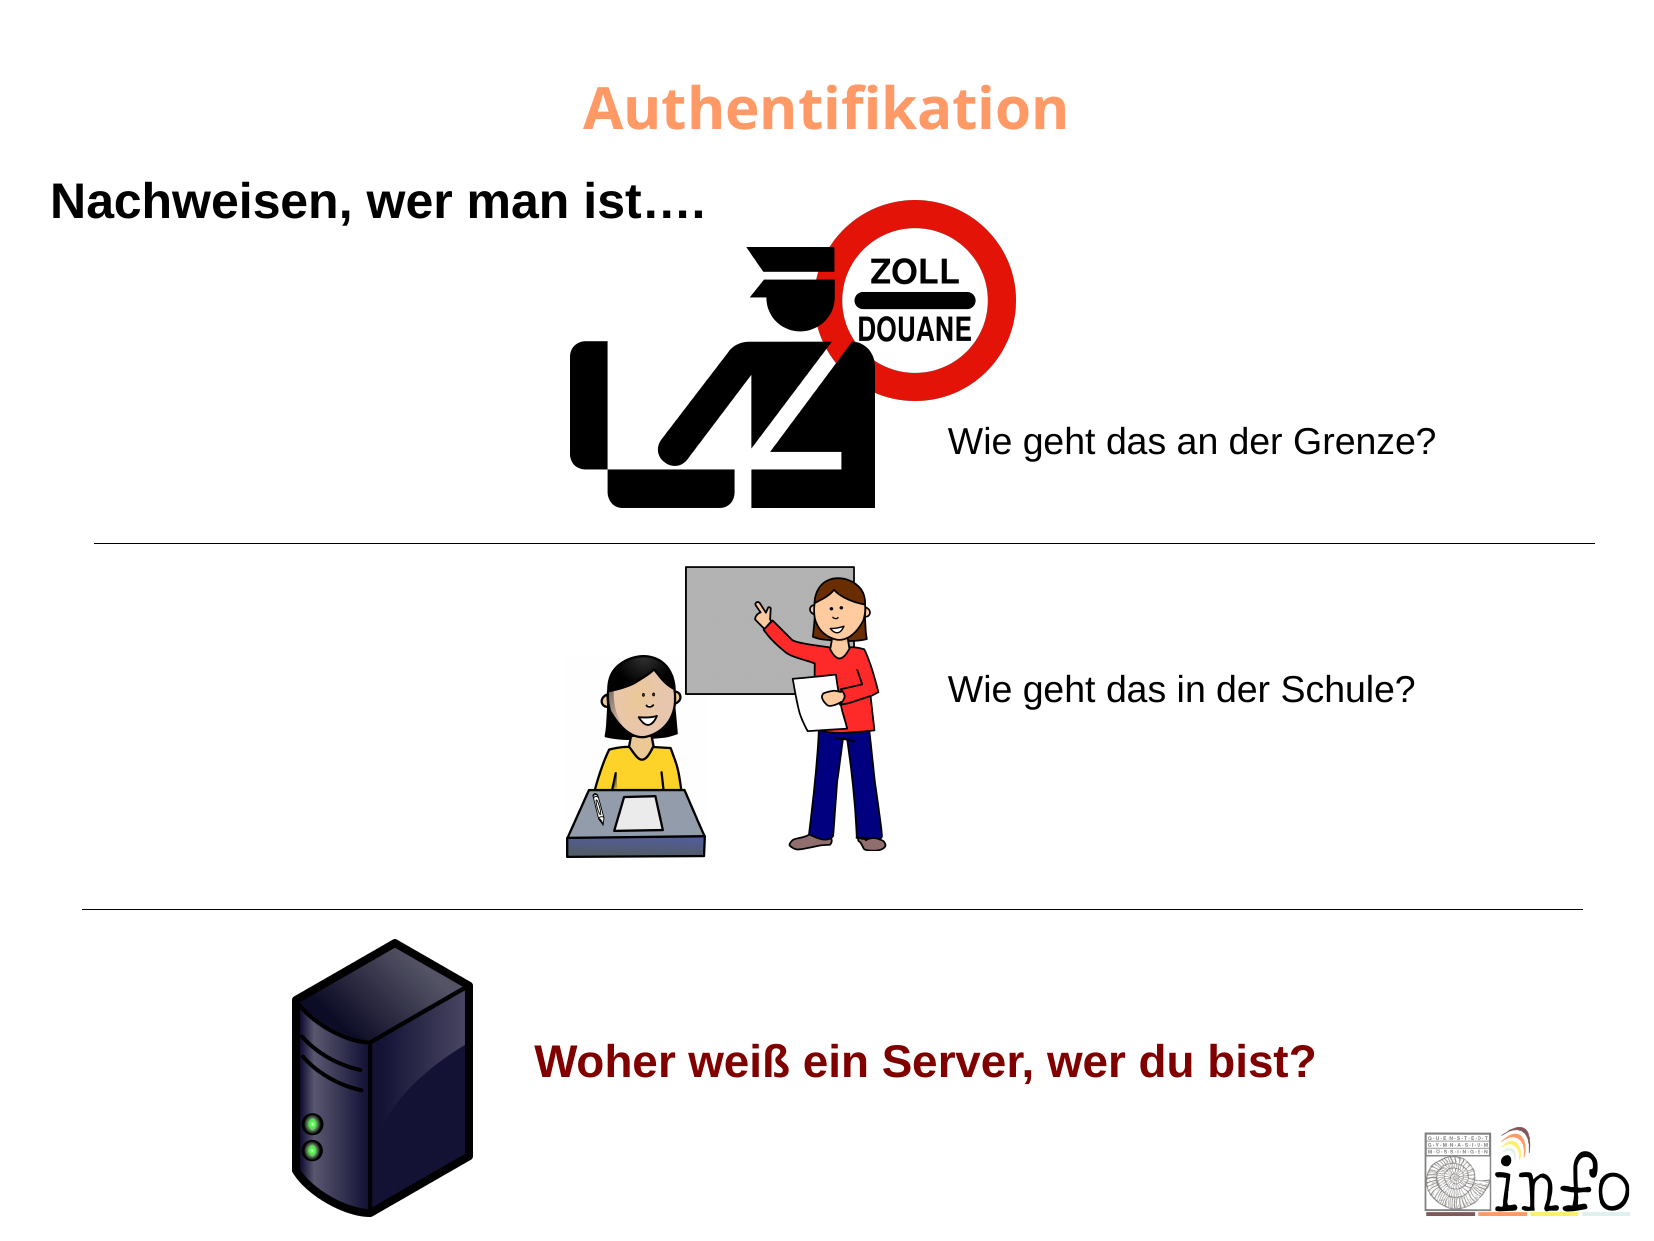

# Authentifikation
Nachweisen, wer man ist….
Wie geht das an der Grenze?
Wie geht das in der Schule?
Woher weiß ein Server, wer du bist?